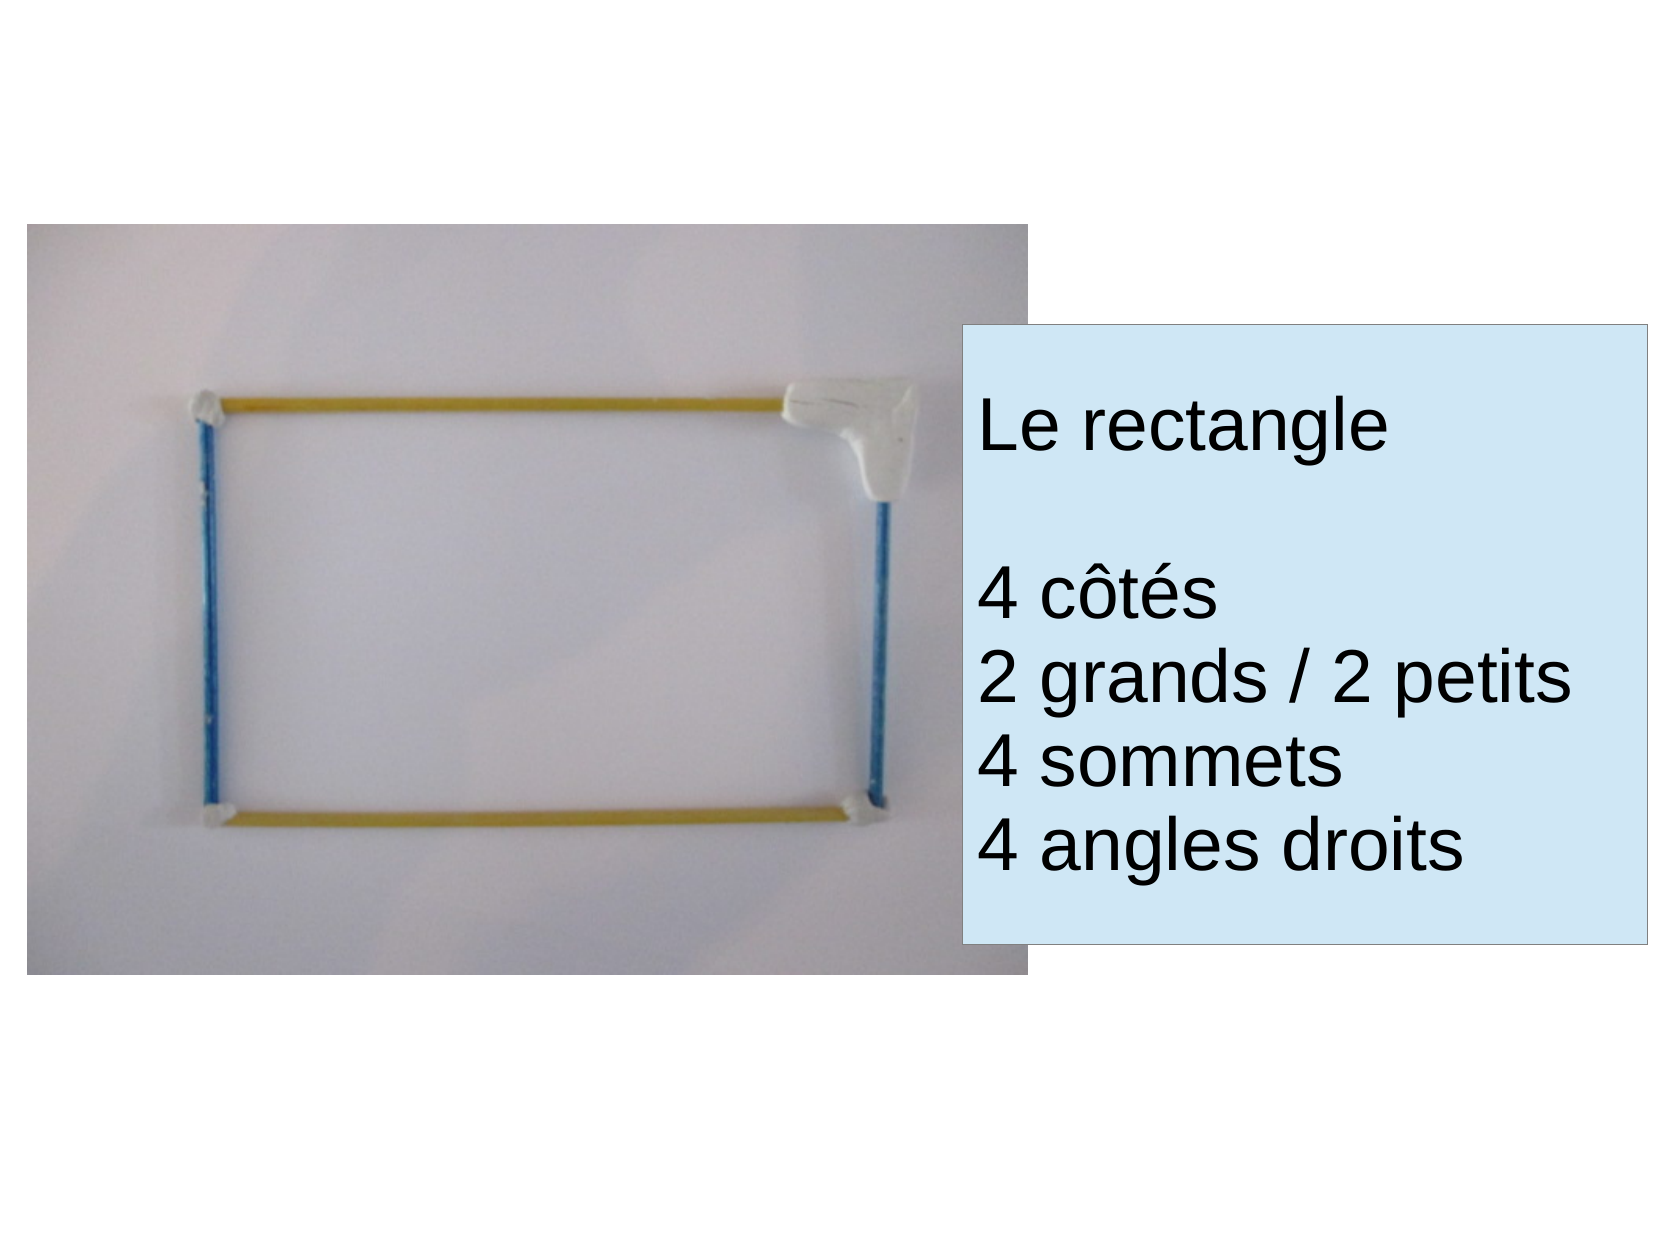

Le rectangle
4 côtés
2 grands / 2 petits
4 sommets
4 angles droits